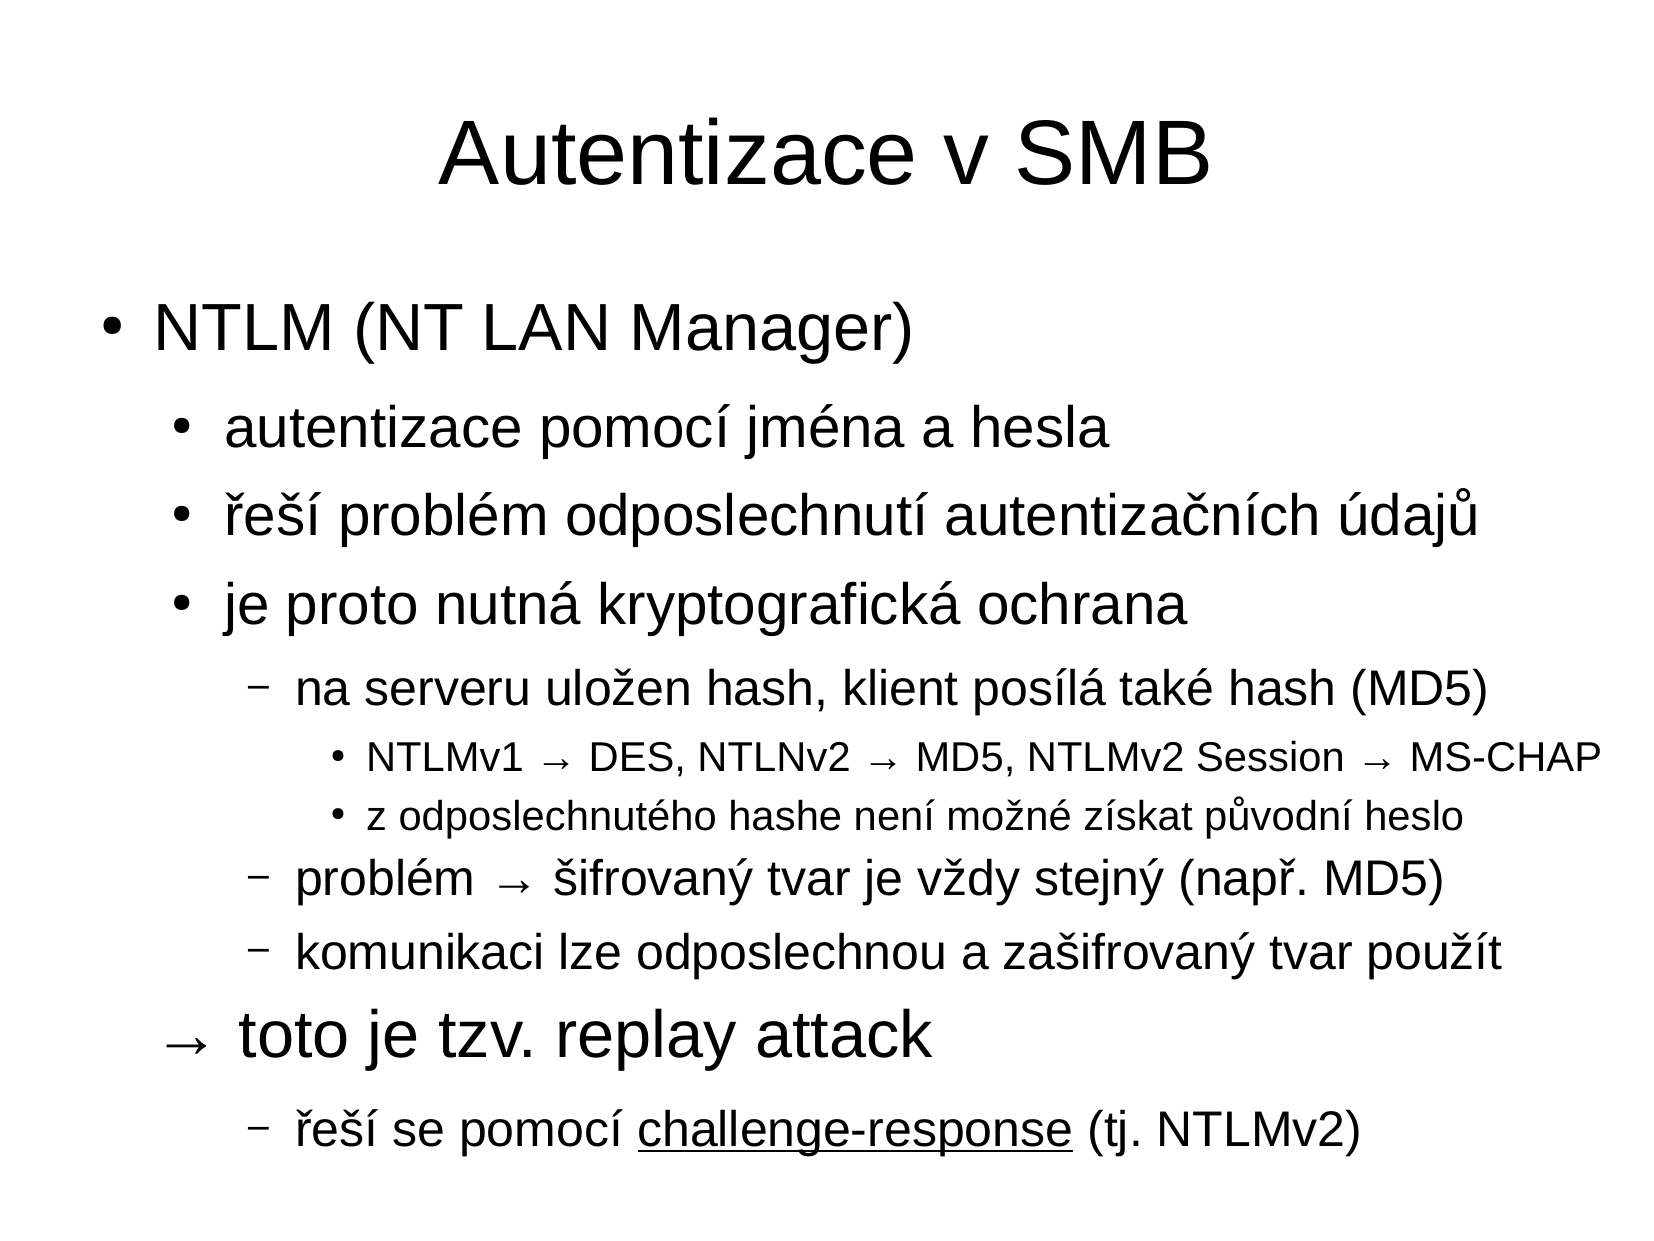

# Autentizace v SMB
NTLM (NT LAN Manager)
autentizace pomocí jména a hesla
řeší problém odposlechnutí autentizačních údajů
je proto nutná kryptografická ochrana
na serveru uložen hash, klient posílá také hash (MD5)
NTLMv1 → DES, NTLNv2 → MD5, NTLMv2 Session → MS-CHAP
z odposlechnutého hashe není možné získat původní heslo
problém → šifrovaný tvar je vždy stejný (např. MD5)
komunikaci lze odposlechnou a zašifrovaný tvar použít
→ toto je tzv. replay attack
řeší se pomocí challenge-response (tj. NTLMv2)